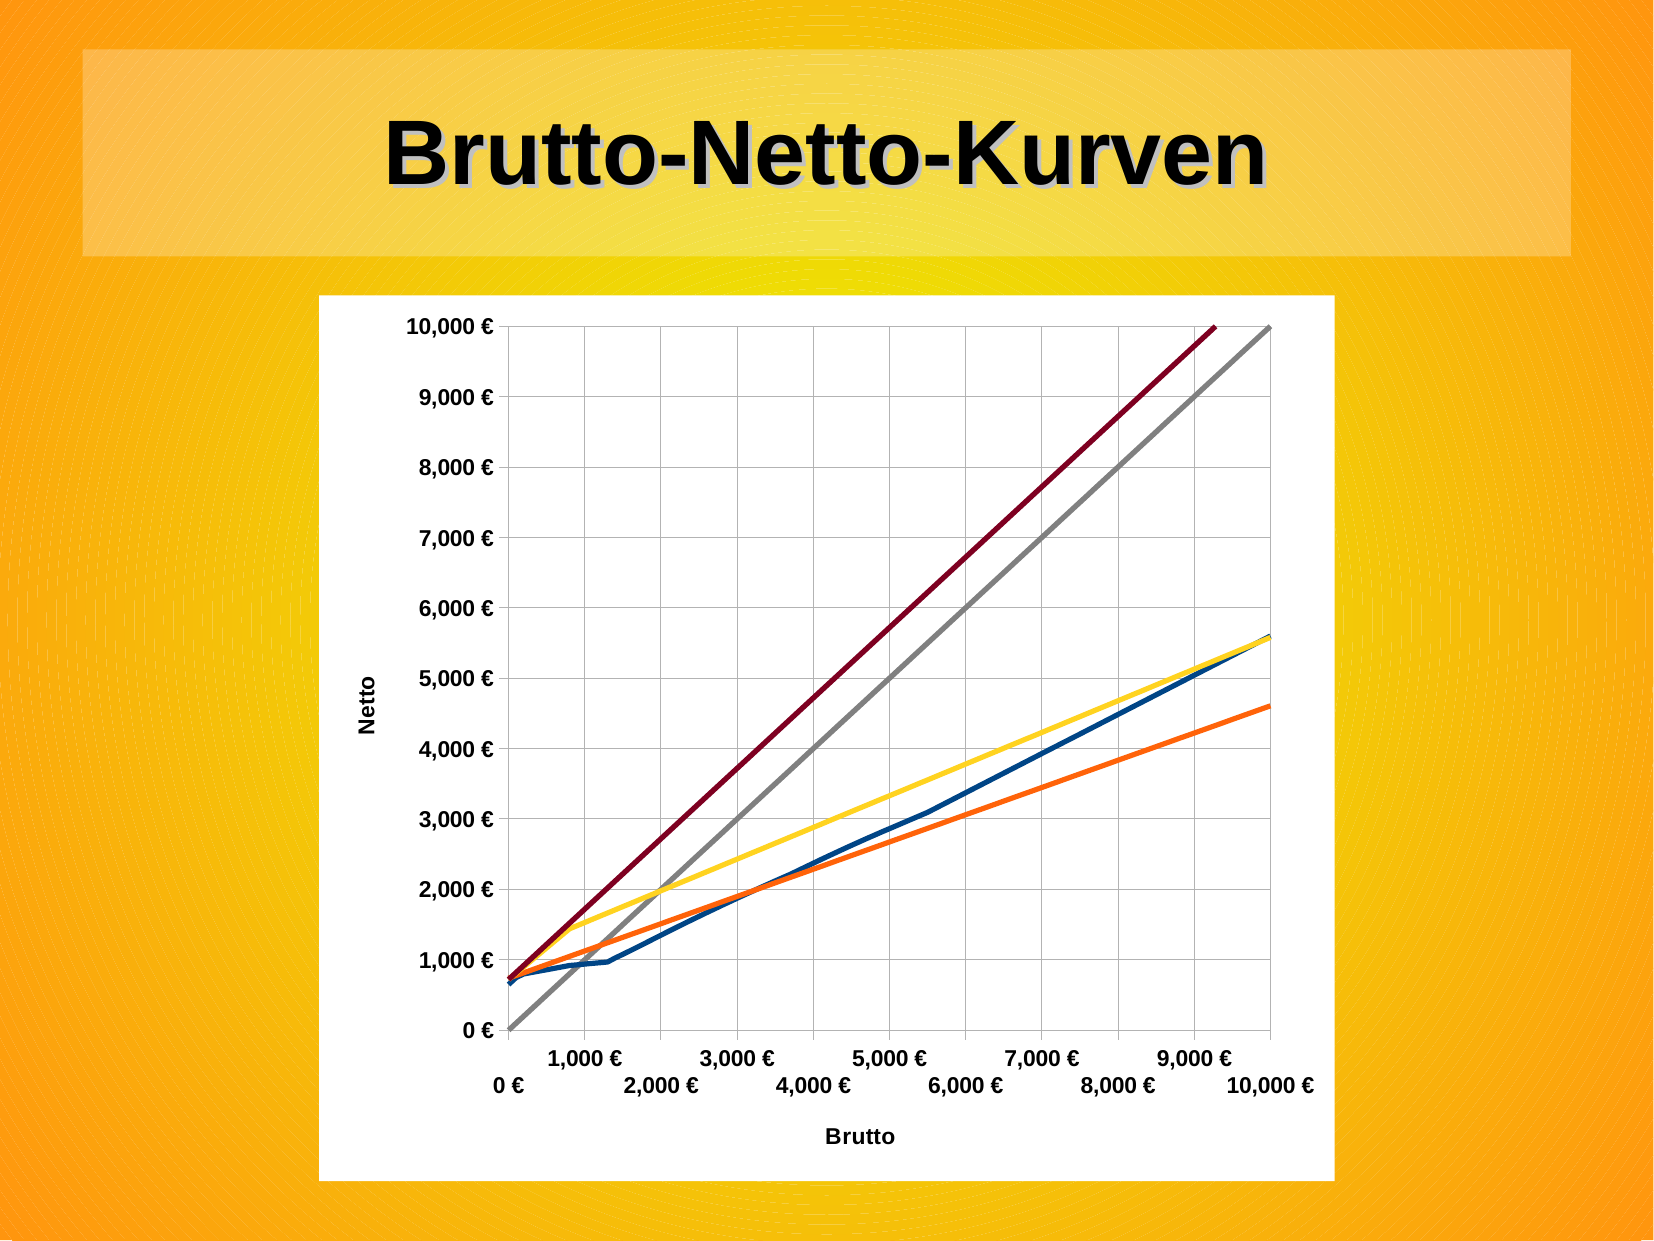

# Brutto-Netto-Kurven
### Chart
| Category | Klassisches BGE | BGE mit Lohnsteuer | (N)EKS → GGE | Heute | |
|---|---|---|---|---|---|